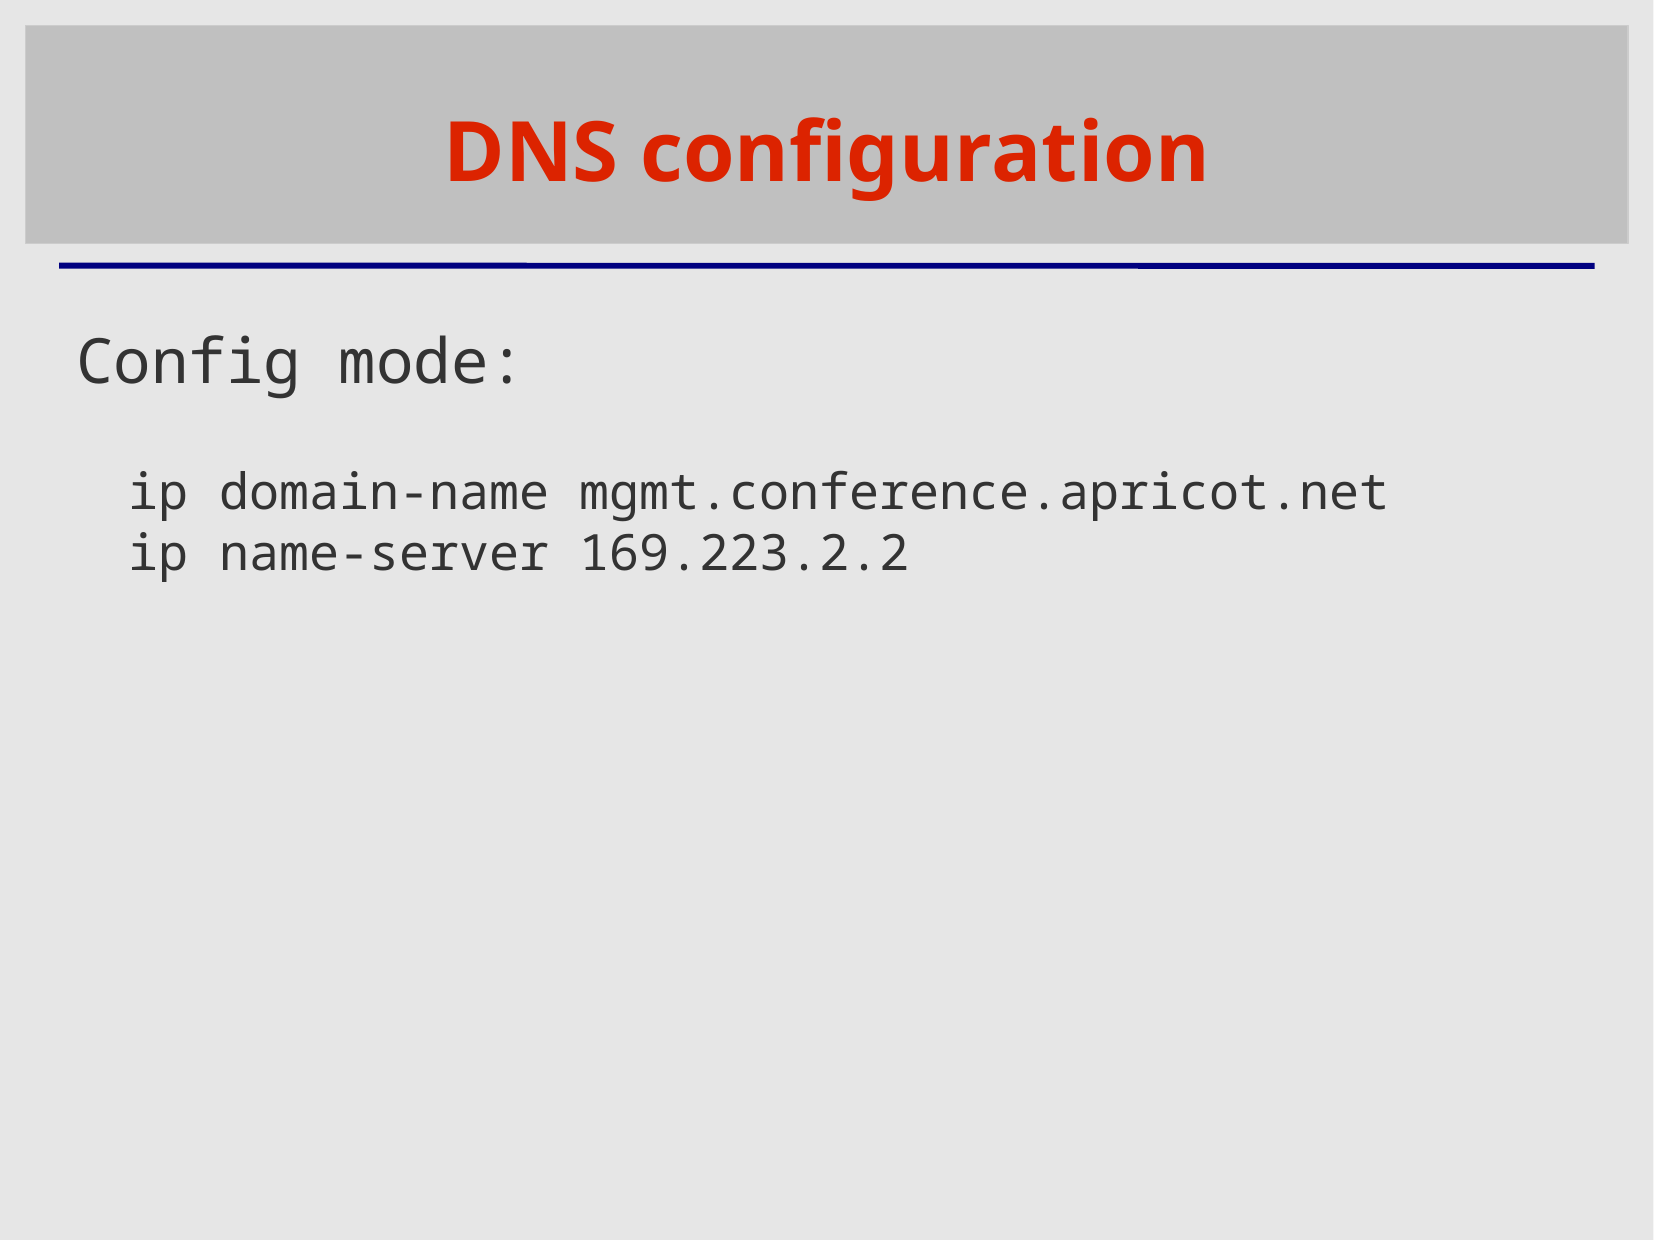

# DNS configuration
Config mode:
ip domain-name mgmt.conference.apricot.net
ip name-server 169.223.2.2